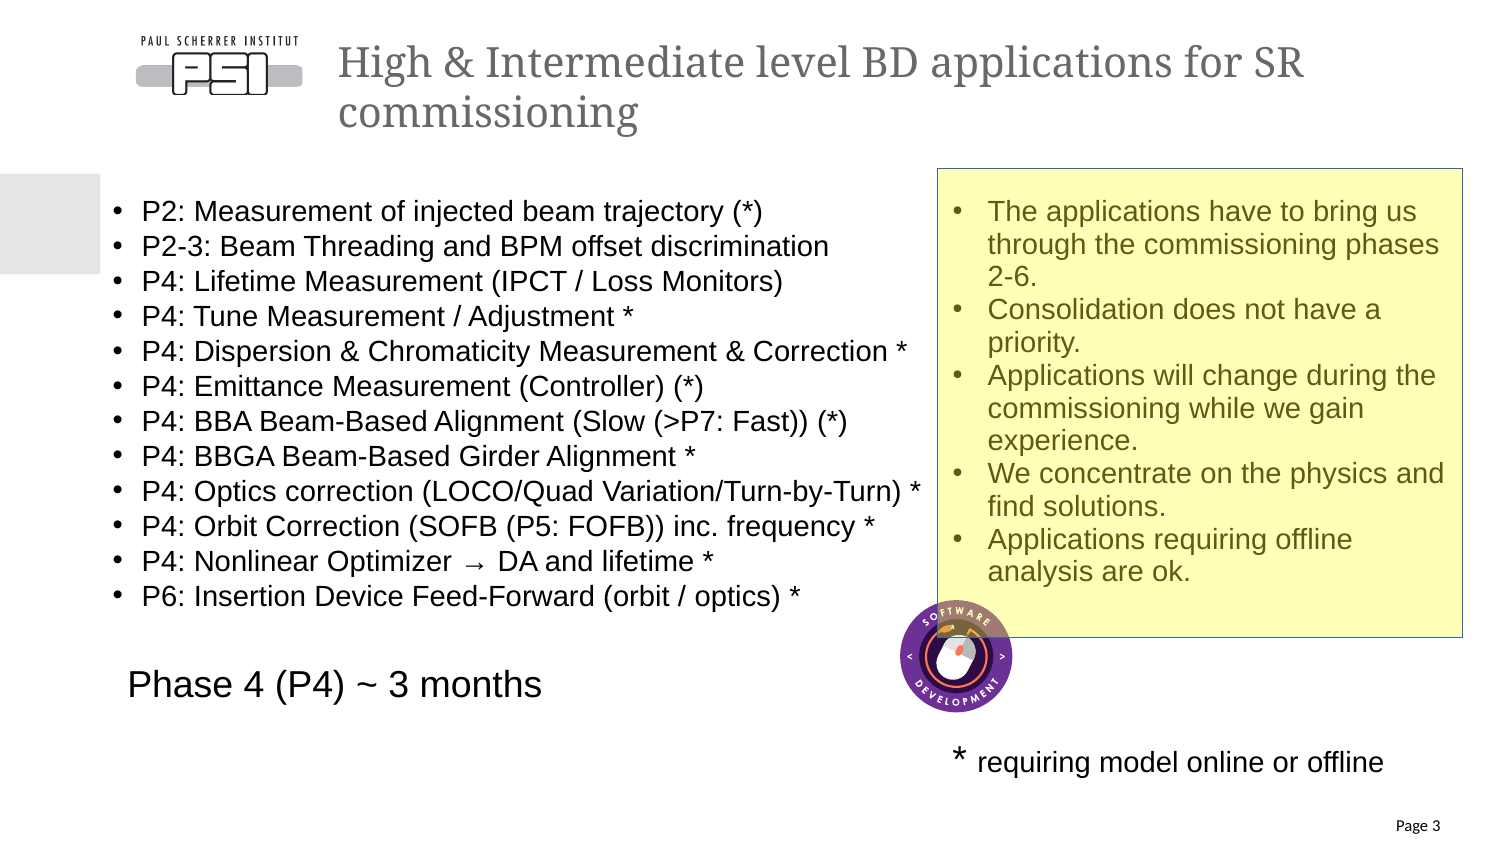

High & Intermediate level BD applications for SR commissioning
# P2: Measurement of injected beam trajectory (*)
P2-3: Beam Threading and BPM offset discrimination
P4: Lifetime Measurement (IPCT / Loss Monitors)
P4: Tune Measurement / Adjustment *
P4: Dispersion & Chromaticity Measurement & Correction *
P4: Emittance Measurement (Controller) (*)
P4: BBA Beam-Based Alignment (Slow (>P7: Fast)) (*)
P4: BBGA Beam-Based Girder Alignment *
P4: Optics correction (LOCO/Quad Variation/Turn-by-Turn) *
P4: Orbit Correction (SOFB (P5: FOFB)) inc. frequency *
P4: Nonlinear Optimizer → DA and lifetime *
P6: Insertion Device Feed-Forward (orbit / optics) *
The applications have to bring us through the commissioning phases 2-6.
Consolidation does not have a priority.
Applications will change during the commissioning while we gain experience.
We concentrate on the physics and find solutions.
Applications requiring offline analysis are ok.
Phase 4 (P4) ~ 3 months
* requiring model online or offline
Page